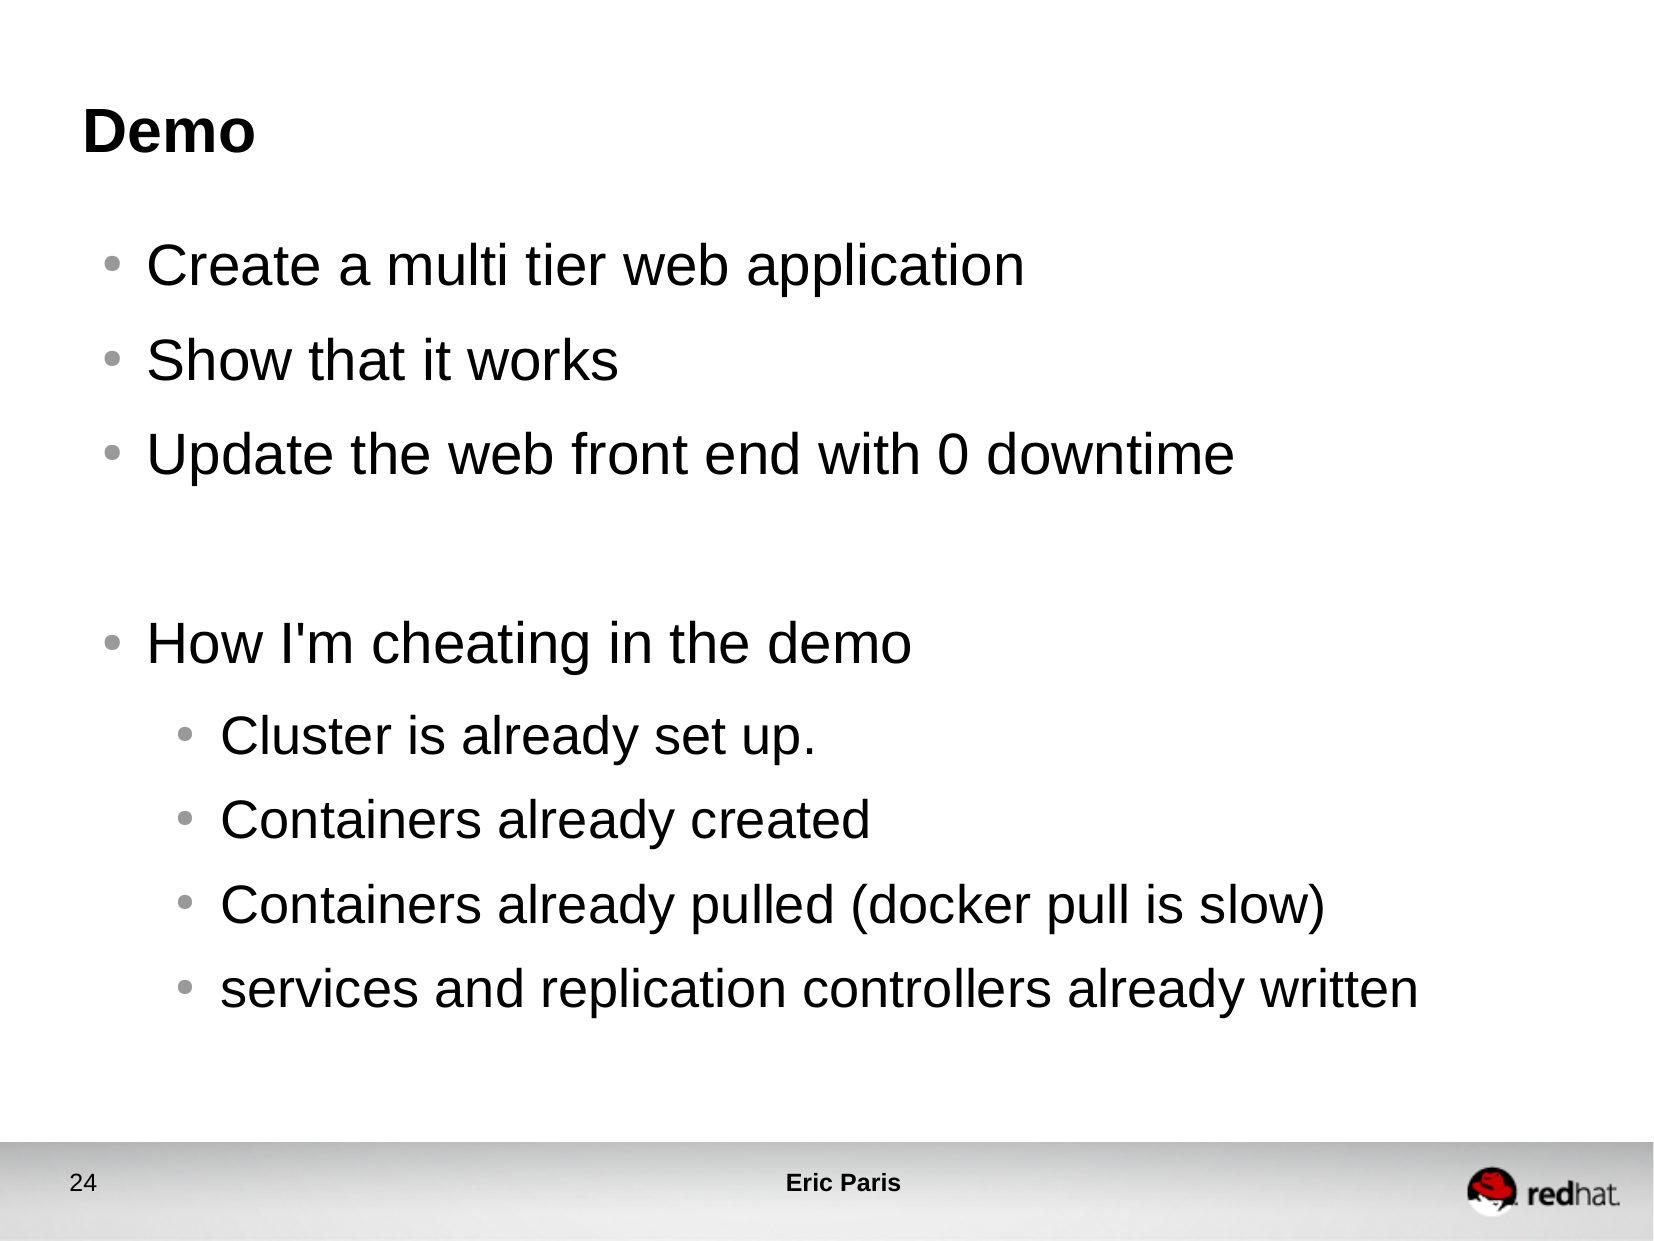

# Demo
Create a multi tier web application
Show that it works
Update the web front end with 0 downtime
How I'm cheating in the demo
Cluster is already set up.
Containers already created
Containers already pulled (docker pull is slow)
services and replication controllers already written